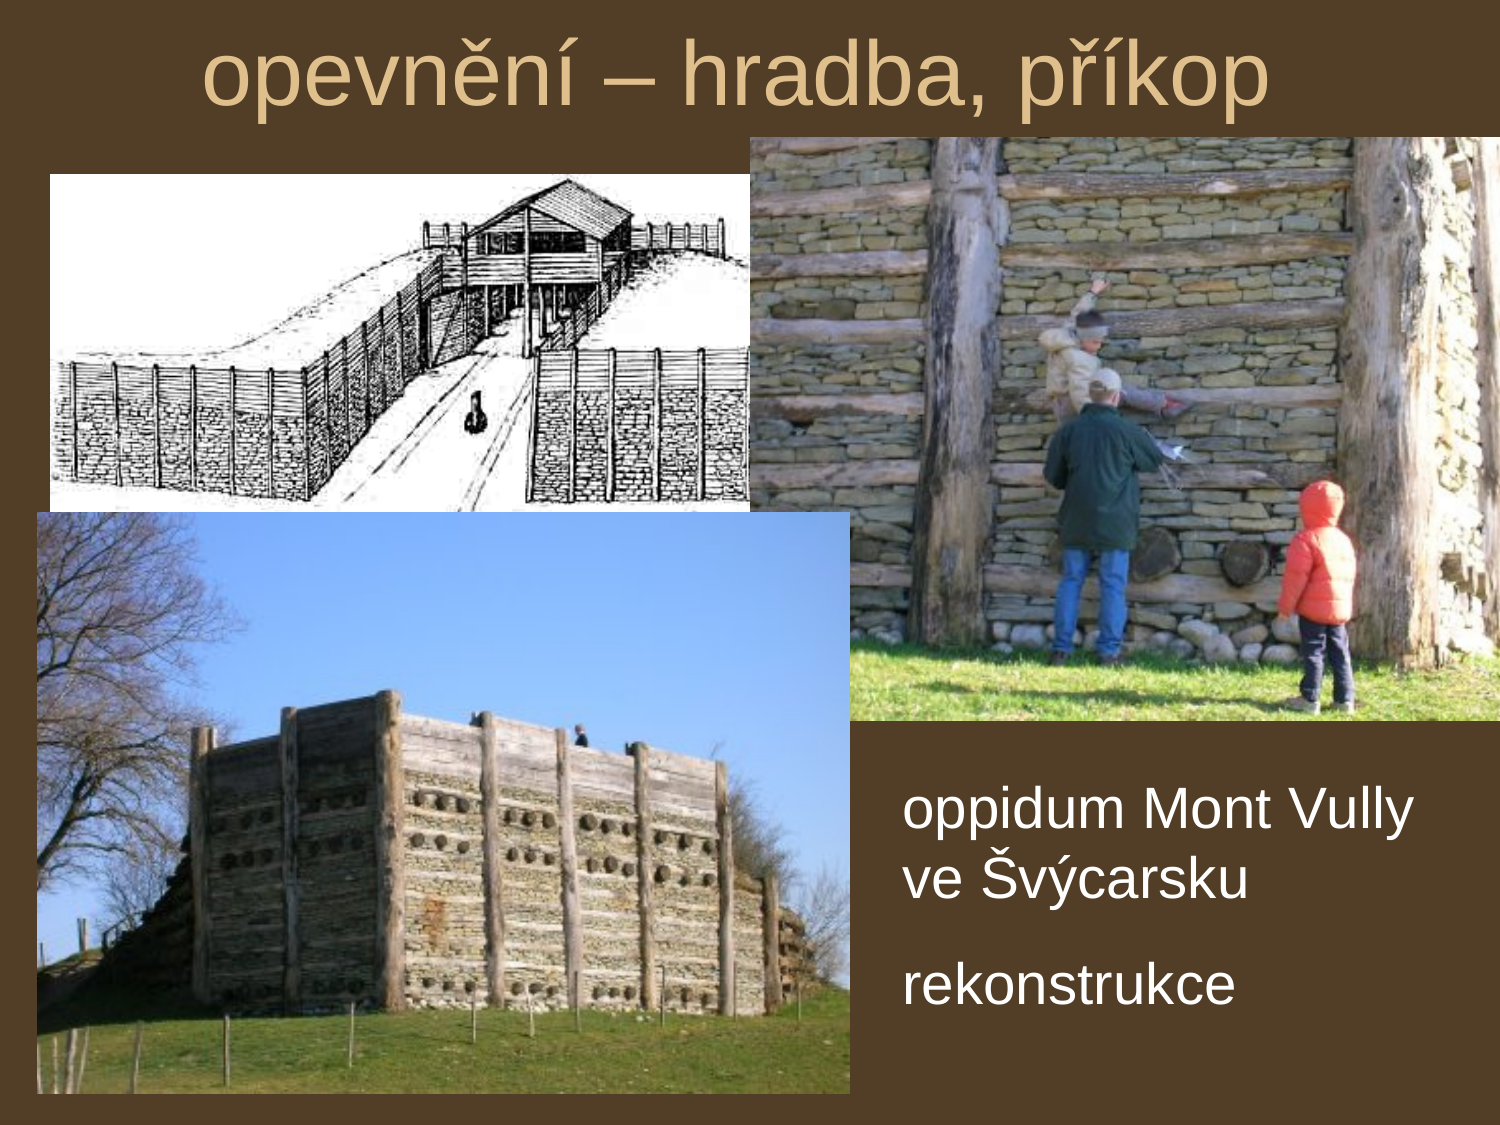

# opevnění – hradba, příkop
oppidum Mont Vully ve Švýcarsku
rekonstrukce